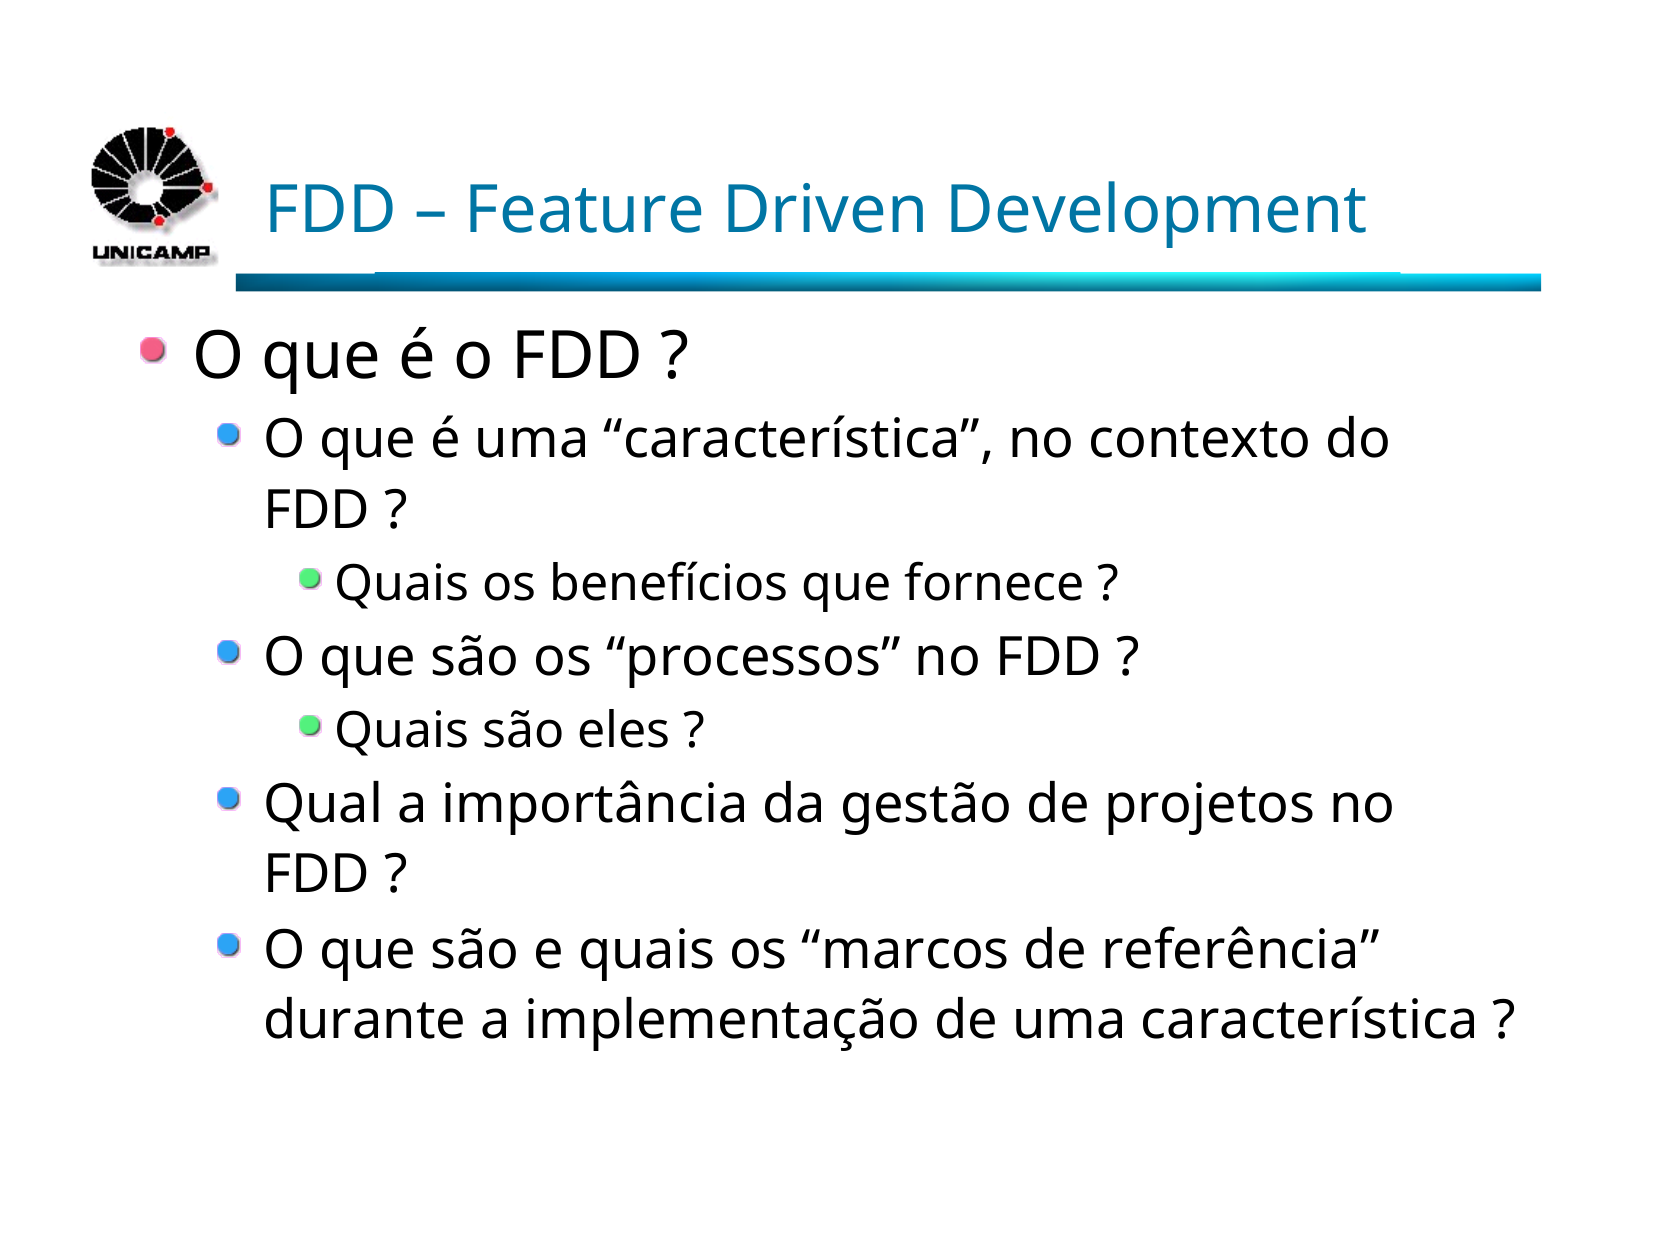

# FDD – Feature Driven Development
O que é o FDD ?
O que é uma “característica”, no contexto do FDD ?
Quais os benefícios que fornece ?
O que são os “processos” no FDD ?
Quais são eles ?
Qual a importância da gestão de projetos no FDD ?
O que são e quais os “marcos de referência” durante a implementação de uma característica ?